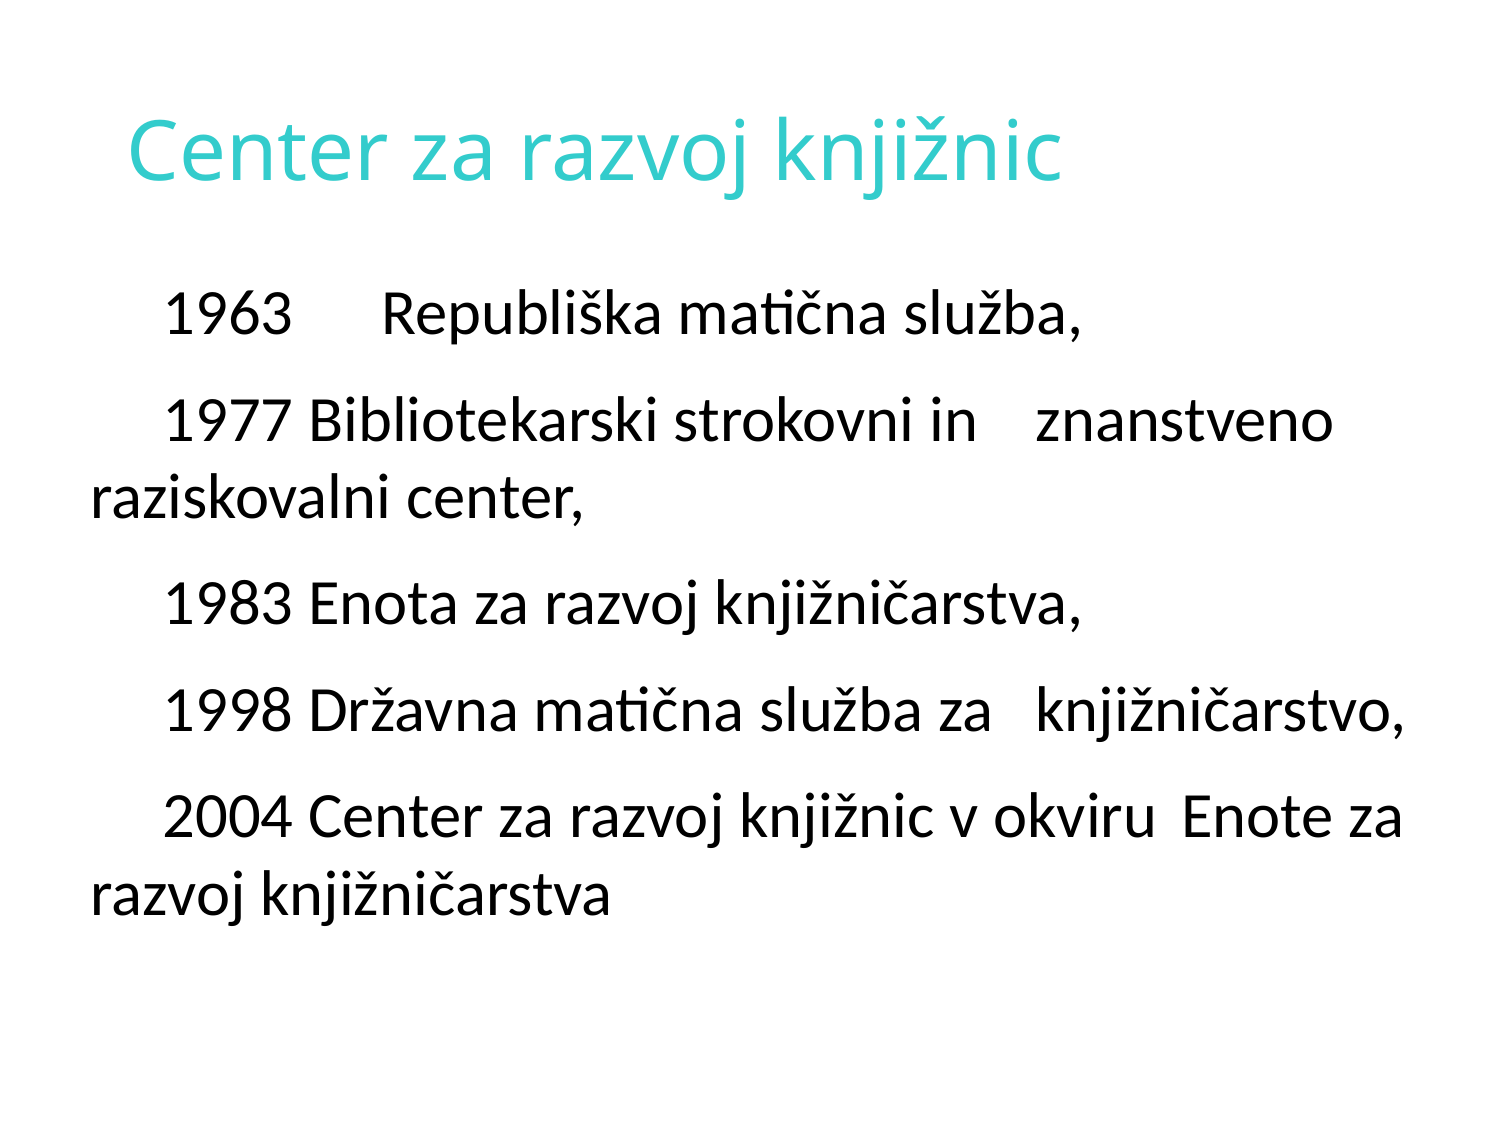

Center za razvoj knjižnic
# 1963 	Republiška matična služba,
	1977	Bibliotekarski strokovni in 			znanstveno raziskovalni center,
	1983	Enota za razvoj knjižničarstva,
	1998	Državna matična služba za 			knjižničarstvo,
	2004	Center za razvoj knjižnic v okviru 		Enote za razvoj knjižničarstva